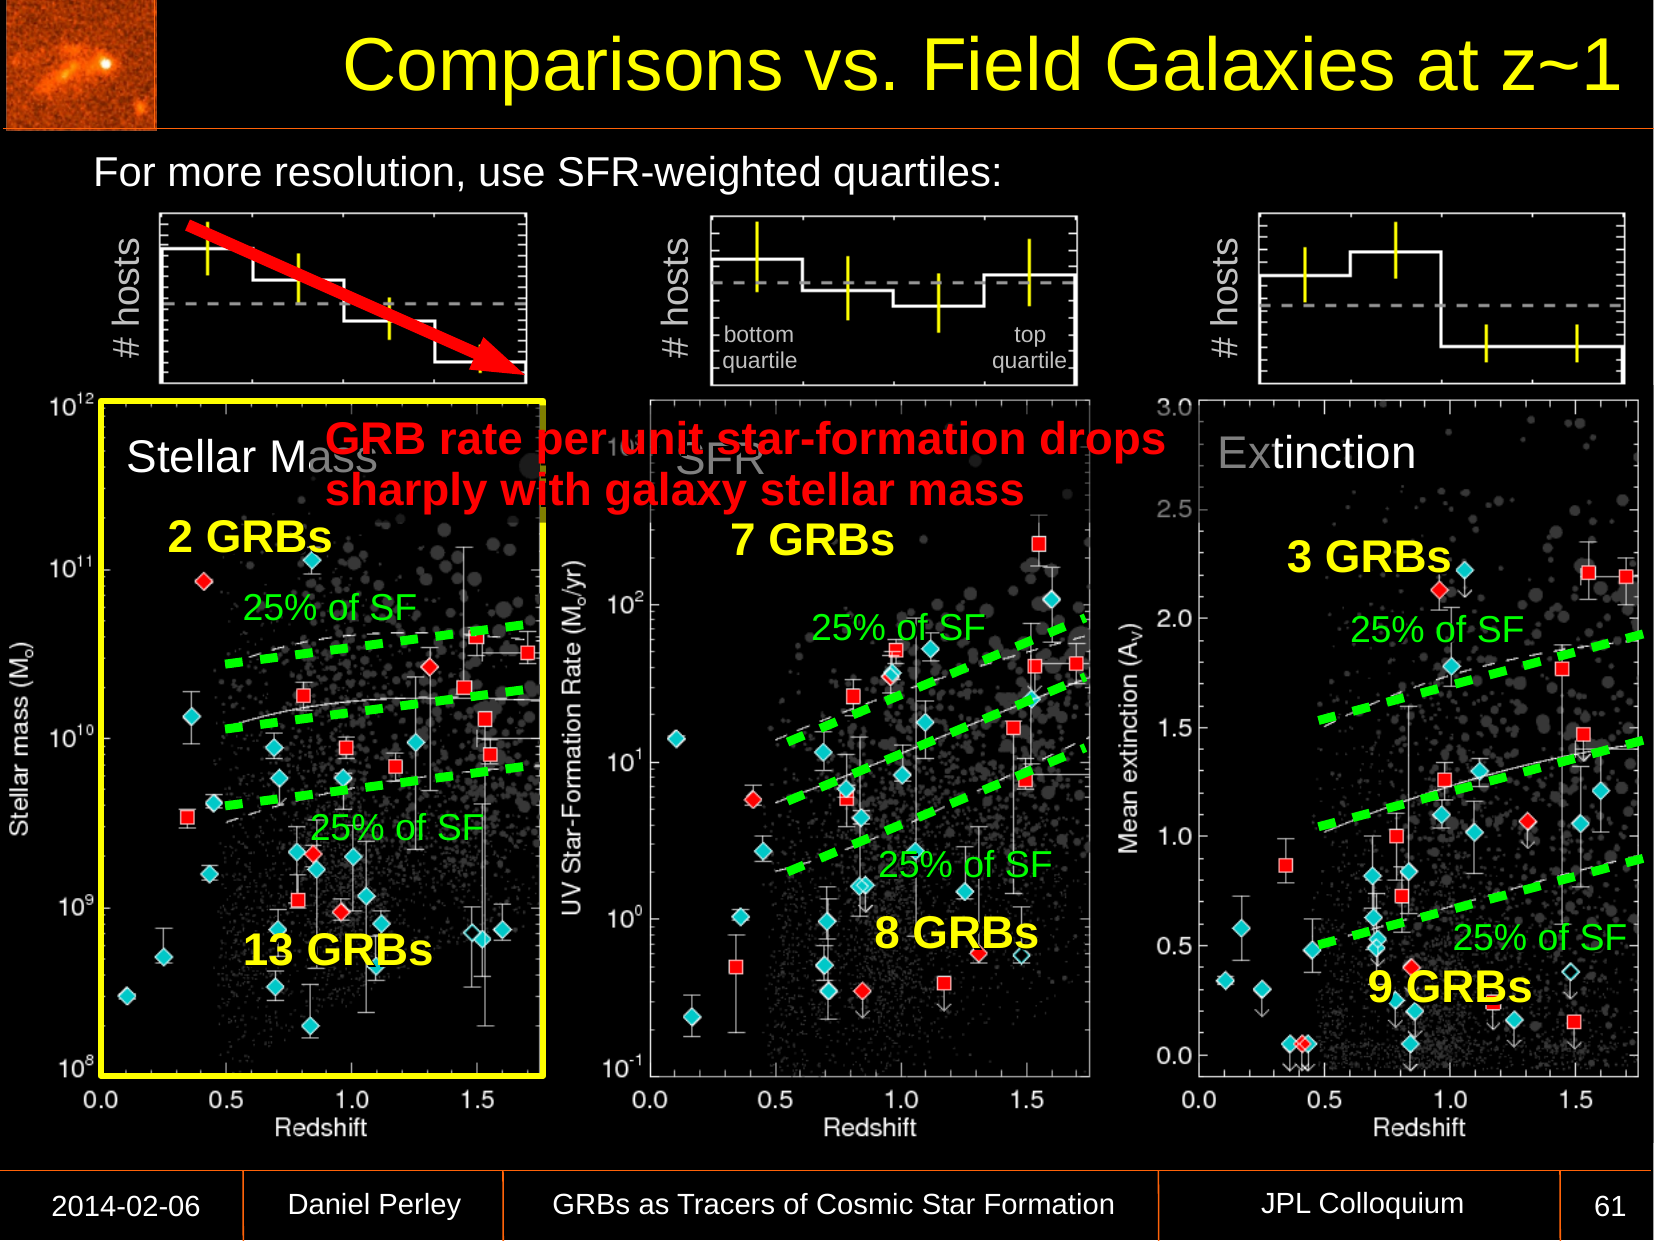

# Comparisons vs. Field Galaxies at z~1
For more resolution, use SFR-weighted quartiles:
# hosts
# hosts
# hosts
 bottom top
quartile quartile
GRB rate per unit star-formation drops sharply with galaxy stellar mass
Extinction
Stellar Mass
SFR
2 GRBs
7 GRBs
3 GRBs
25% of SF
25% of SF
25% of SF
25% of SF
25% of SF
8 GRBs
25% of SF
13 GRBs
9 GRBs
2014-02-06
61